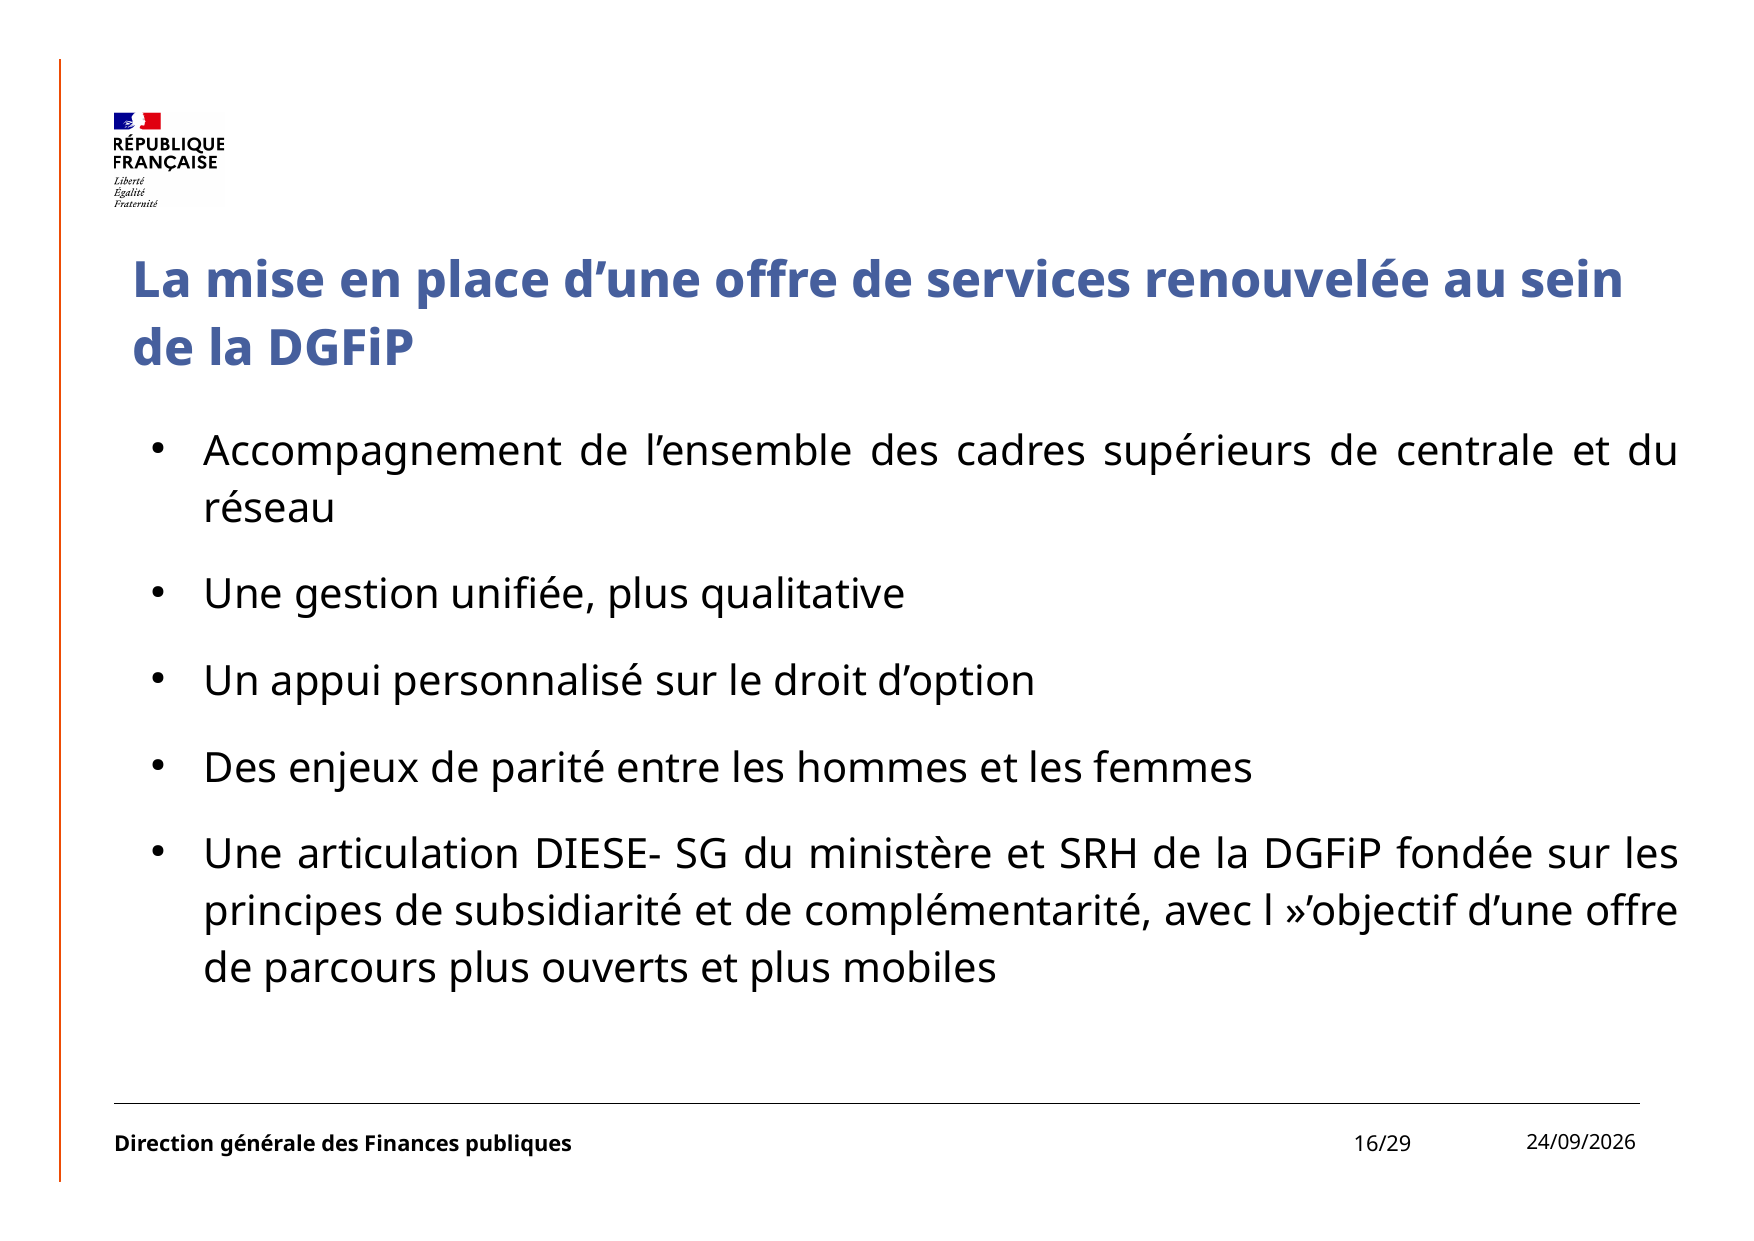

La mise en place d’une offre de services renouvelée au sein de la DGFiP
Accompagnement de l’ensemble des cadres supérieurs de centrale et du réseau
Une gestion unifiée, plus qualitative
Un appui personnalisé sur le droit d’option
Des enjeux de parité entre les hommes et les femmes
Une articulation DIESE- SG du ministère et SRH de la DGFiP fondée sur les principes de subsidiarité et de complémentarité, avec l »’objectif d’une offre de parcours plus ouverts et plus mobiles